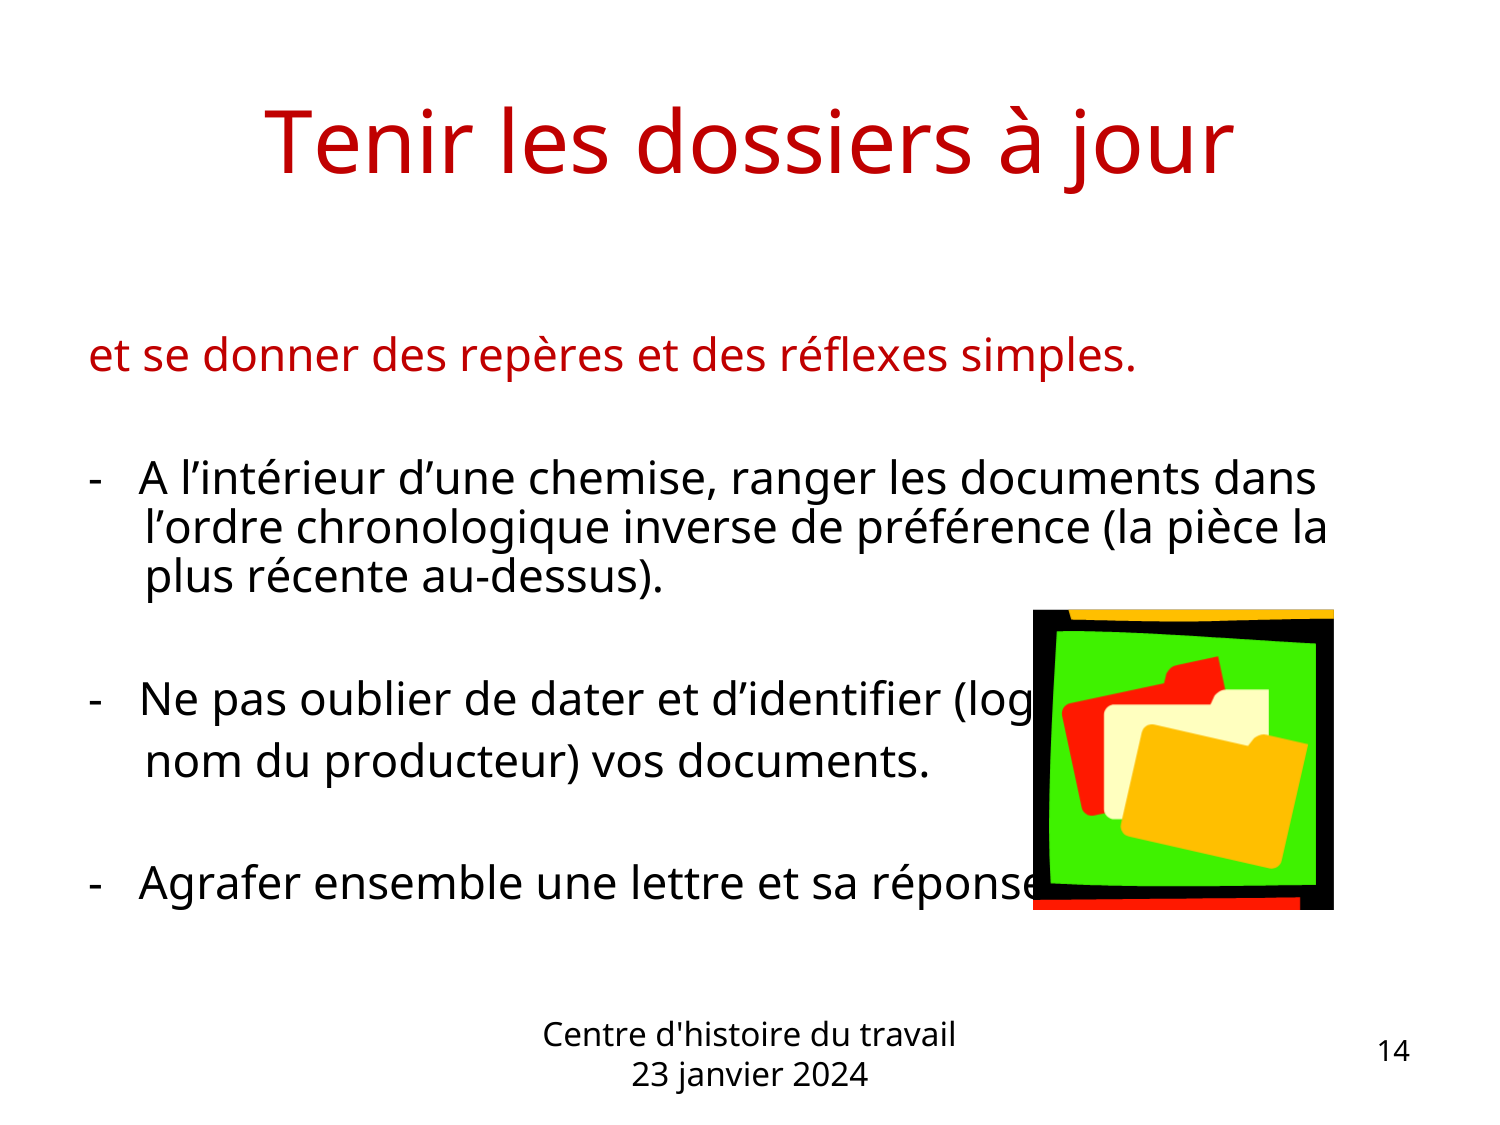

Tenir les dossiers à jour
et se donner des repères et des réflexes simples.
- A l’intérieur d’une chemise, ranger les documents dans l’ordre chronologique inverse de préférence (la pièce la plus récente au-dessus).
- Ne pas oublier de dater et d’identifier (logo,
	nom du producteur) vos documents.
- Agrafer ensemble une lettre et sa réponse.
Centre d'histoire du travail
23 janvier 2024